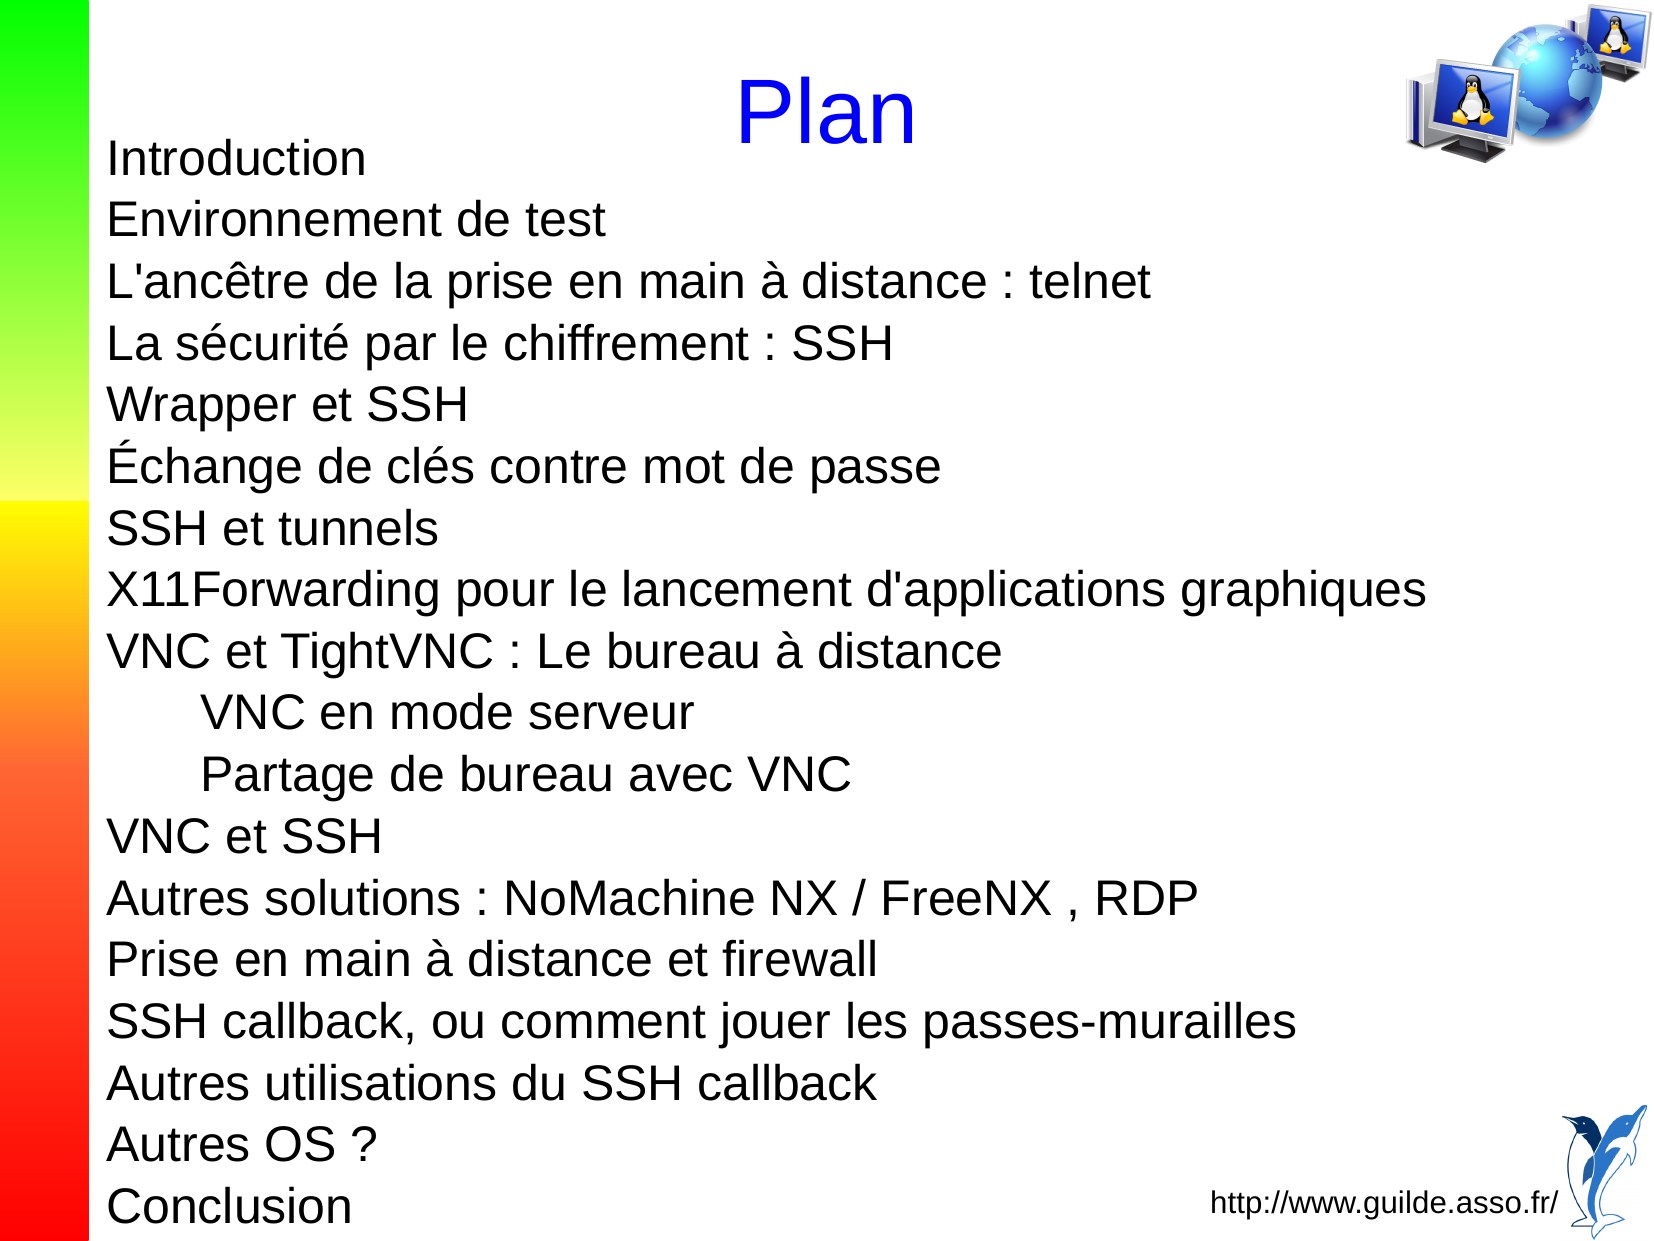

# Plan
Introduction
Environnement de test
L'ancêtre de la prise en main à distance : telnet
La sécurité par le chiffrement : SSH
Wrapper et SSH
Échange de clés contre mot de passe
SSH et tunnels
X11Forwarding pour le lancement d'applications graphiques
VNC et TightVNC : Le bureau à distance
VNC en mode serveur
Partage de bureau avec VNC
VNC et SSH
Autres solutions : NoMachine NX / FreeNX , RDP
Prise en main à distance et firewall
SSH callback, ou comment jouer les passes-murailles
Autres utilisations du SSH callback
Autres OS ?
Conclusion